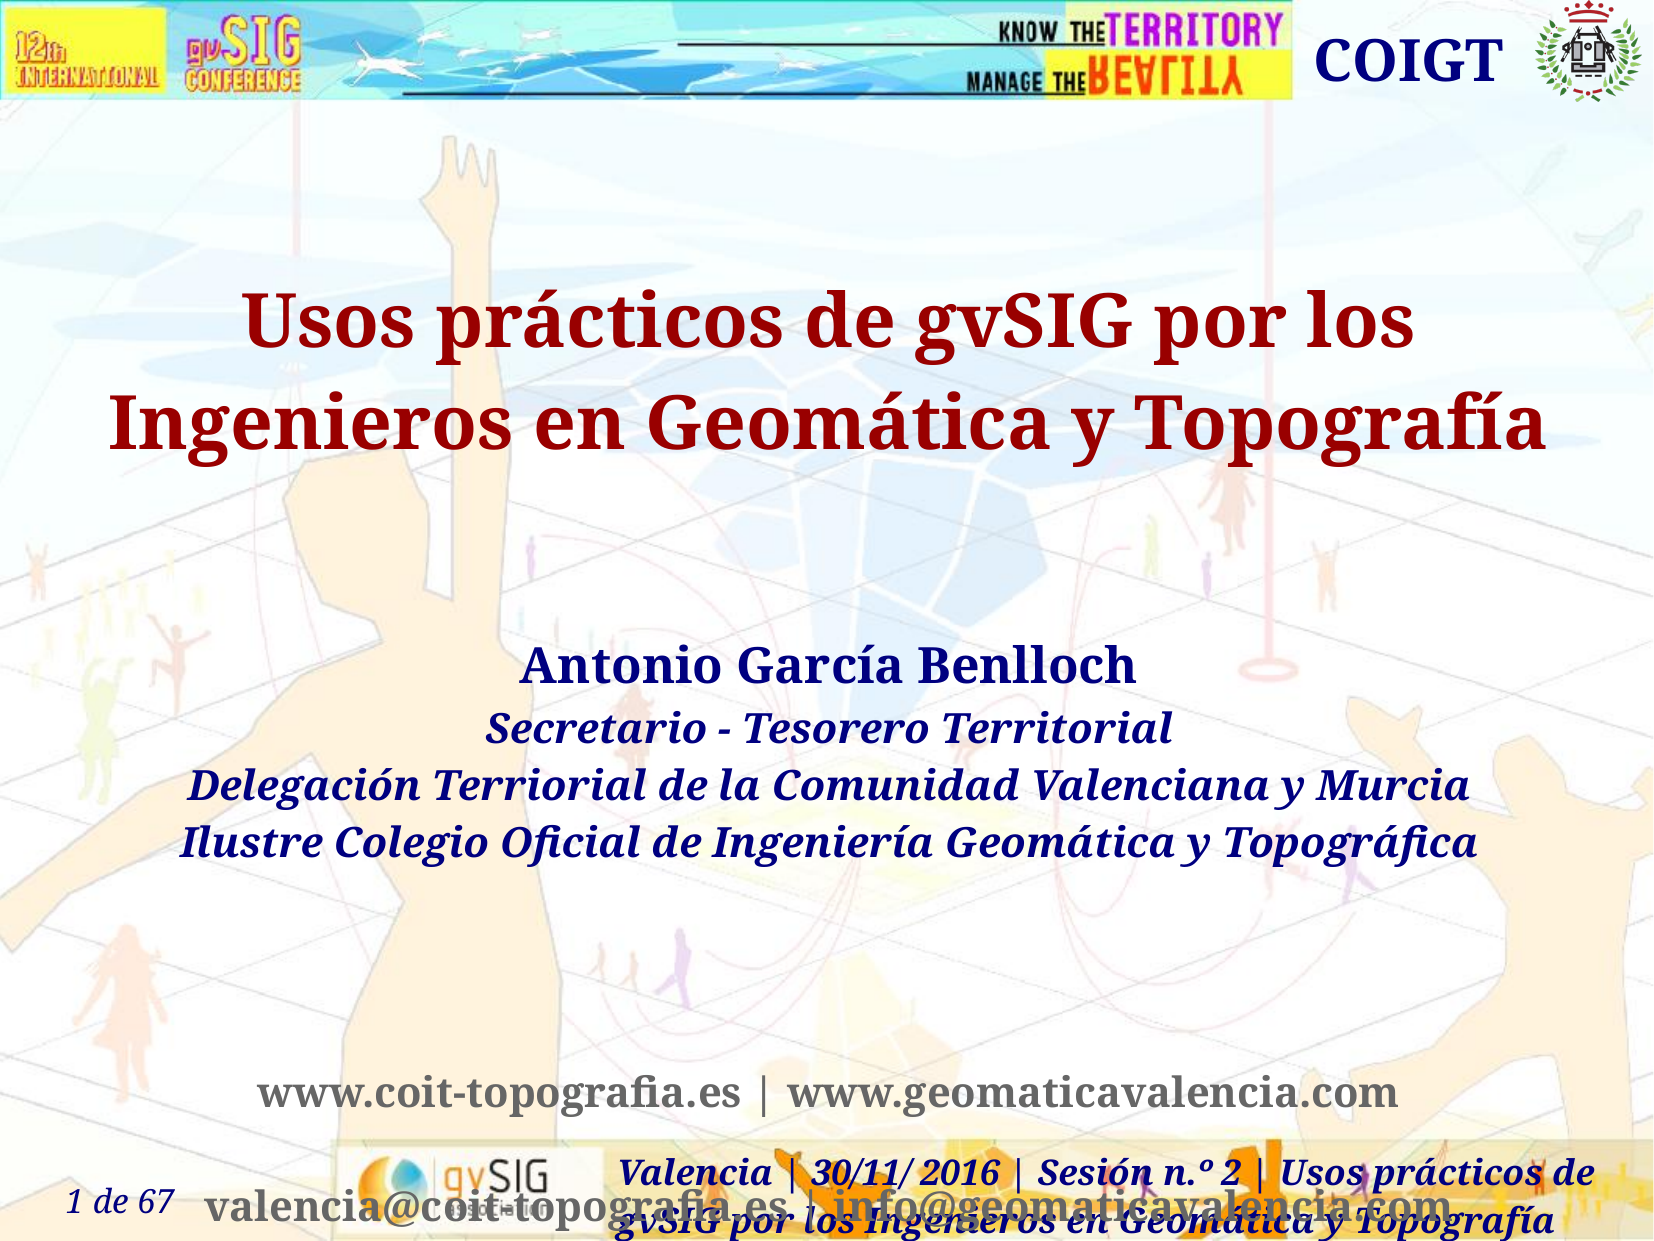

COIGT
Valencia | 30/11/ 2016 | Sesión n.º 2 | Usos prácticos de gvSIG por los Ingenieros en Geomática y Topografía
 de 67
Usos prácticos de gvSIG por los Ingenieros en Geomática y Topografía
Antonio García Benlloch
Secretario - Tesorero Territorial
Delegación Terriorial de la Comunidad Valenciana y Murcia
Ilustre Colegio Oficial de Ingeniería Geomática y Topográfica
www.coit-topografia.es | www.geomaticavalencia.comvalencia@coit-topografia.es | info@geomaticavalencia.com